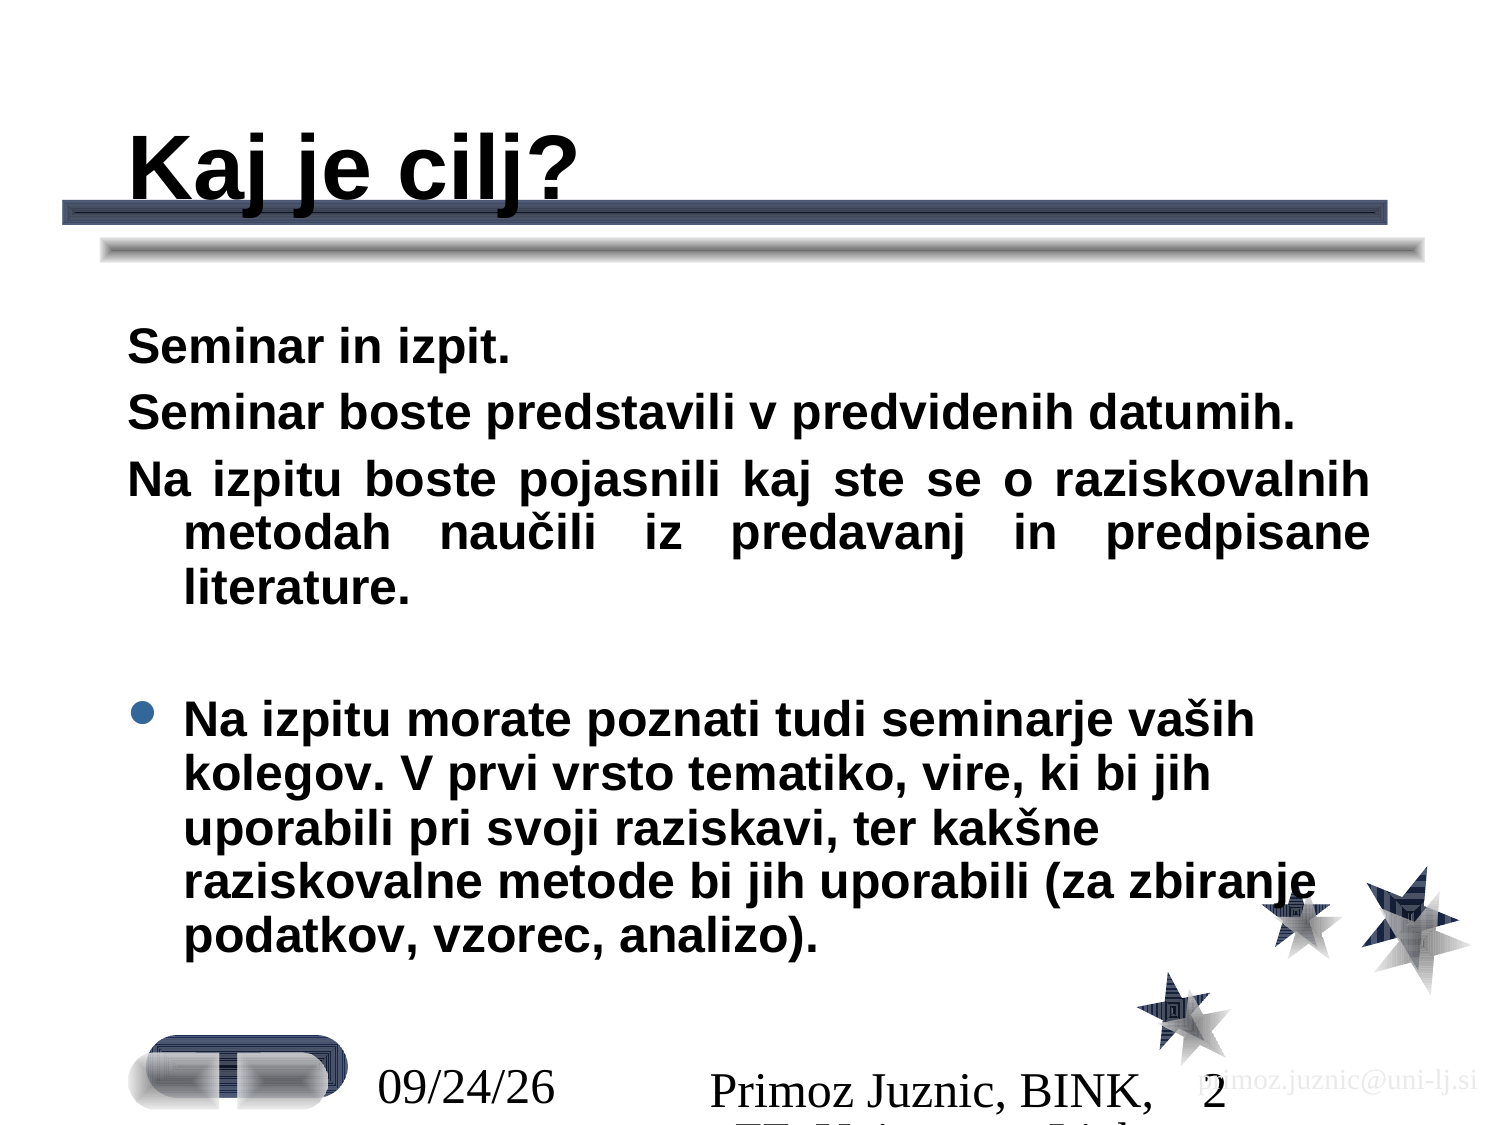

# Kaj je cilj?
Seminar in izpit.
Seminar boste predstavili v predvidenih datumih.
Na izpitu boste pojasnili kaj ste se o raziskovalnih metodah naučili iz predavanj in predpisane literature.
Na izpitu morate poznati tudi seminarje vaših kolegov. V prvi vrsto tematiko, vire, ki bi jih uporabili pri svoji raziskavi, ter kakšne raziskovalne metode bi jih uporabili (za zbiranje podatkov, vzorec, analizo).
Primoz Juznic, BINK, FF, Univerza v Ljubljani
2